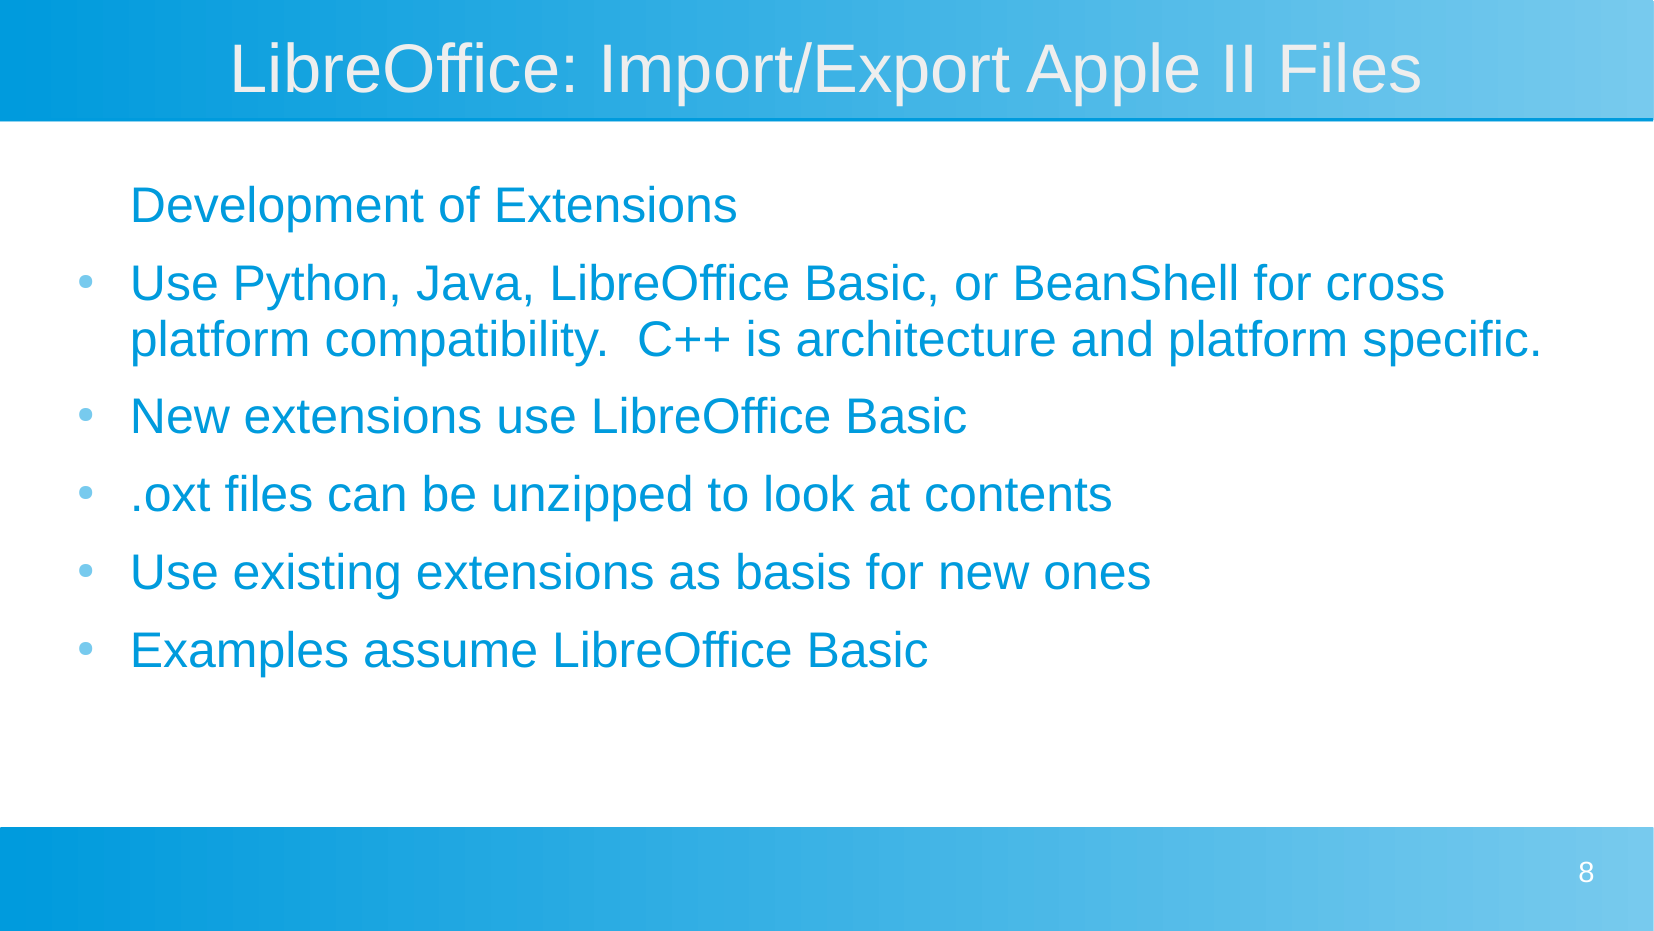

# LibreOffice: Import/Export Apple II Files
Development of Extensions
Use Python, Java, LibreOffice Basic, or BeanShell for cross platform compatibility. C++ is architecture and platform specific.
New extensions use LibreOffice Basic
.oxt files can be unzipped to look at contents
Use existing extensions as basis for new ones
Examples assume LibreOffice Basic
8